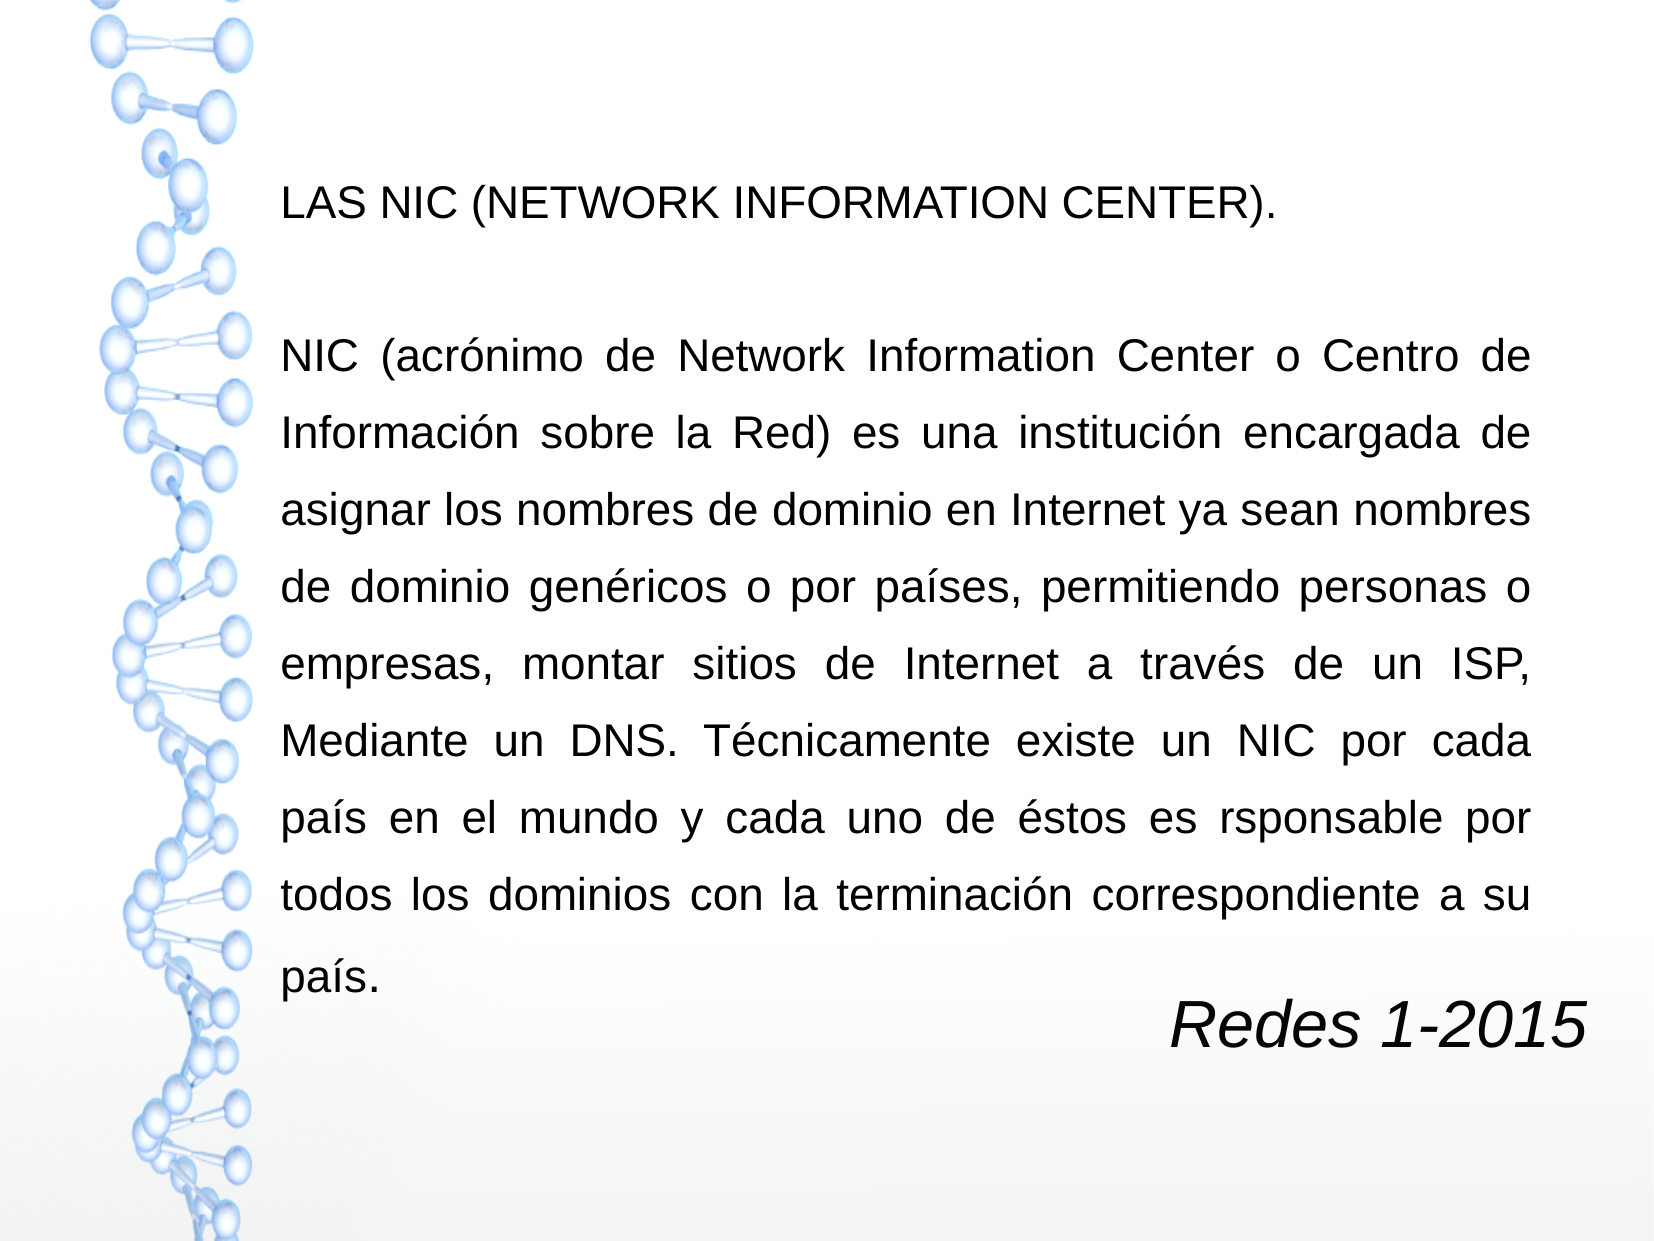

LAS NIC (NETWORK INFORMATION CENTER).
NIC (acrónimo de Network Information Center o Centro de Información sobre la Red) es una institución encargada de asignar los nombres de dominio en Internet ya sean nombres de dominio genéricos o por países, permitiendo personas o empresas, montar sitios de Internet a través de un ISP, Mediante un DNS. Técnicamente existe un NIC por cada país en el mundo y cada uno de éstos es rsponsable por todos los dominios con la terminación correspondiente a su país.
# Redes 1-2015